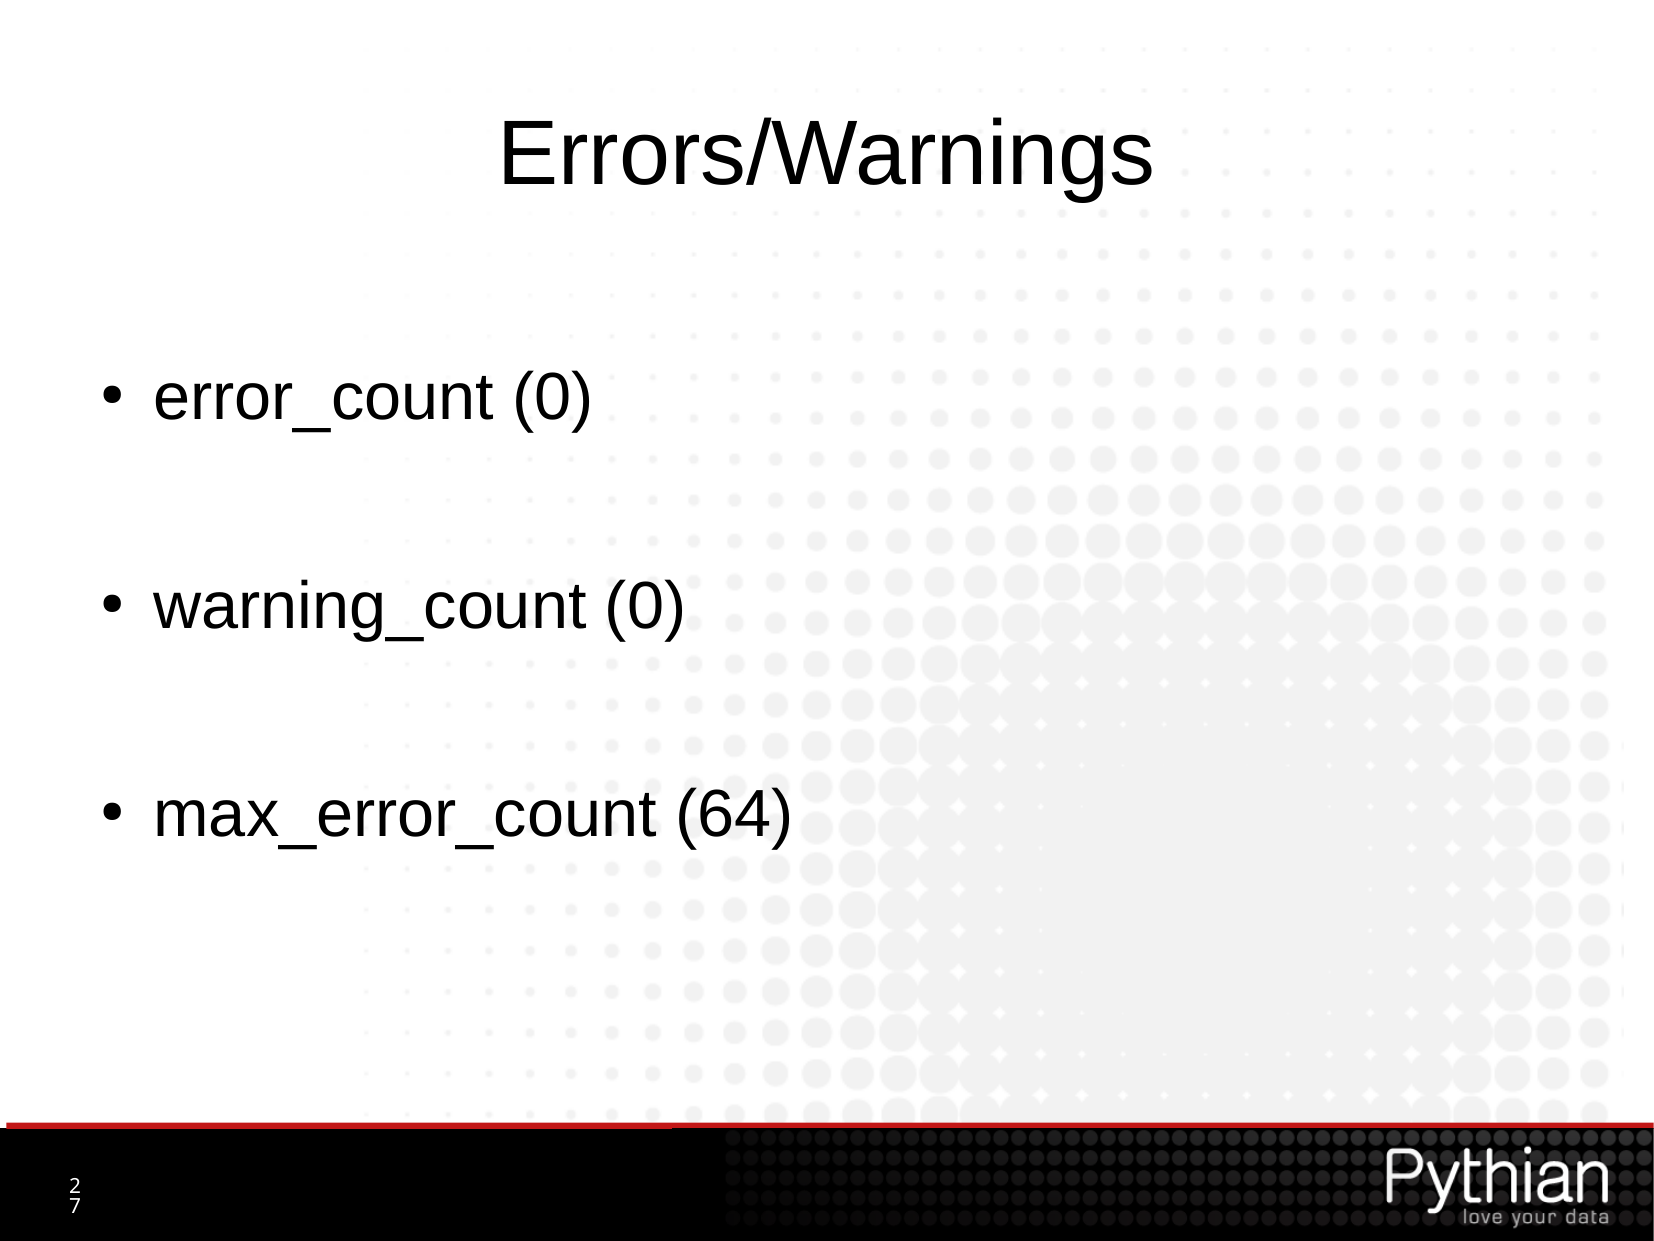

# Errors/Warnings
error_count (0)
warning_count (0)
max_error_count (64)